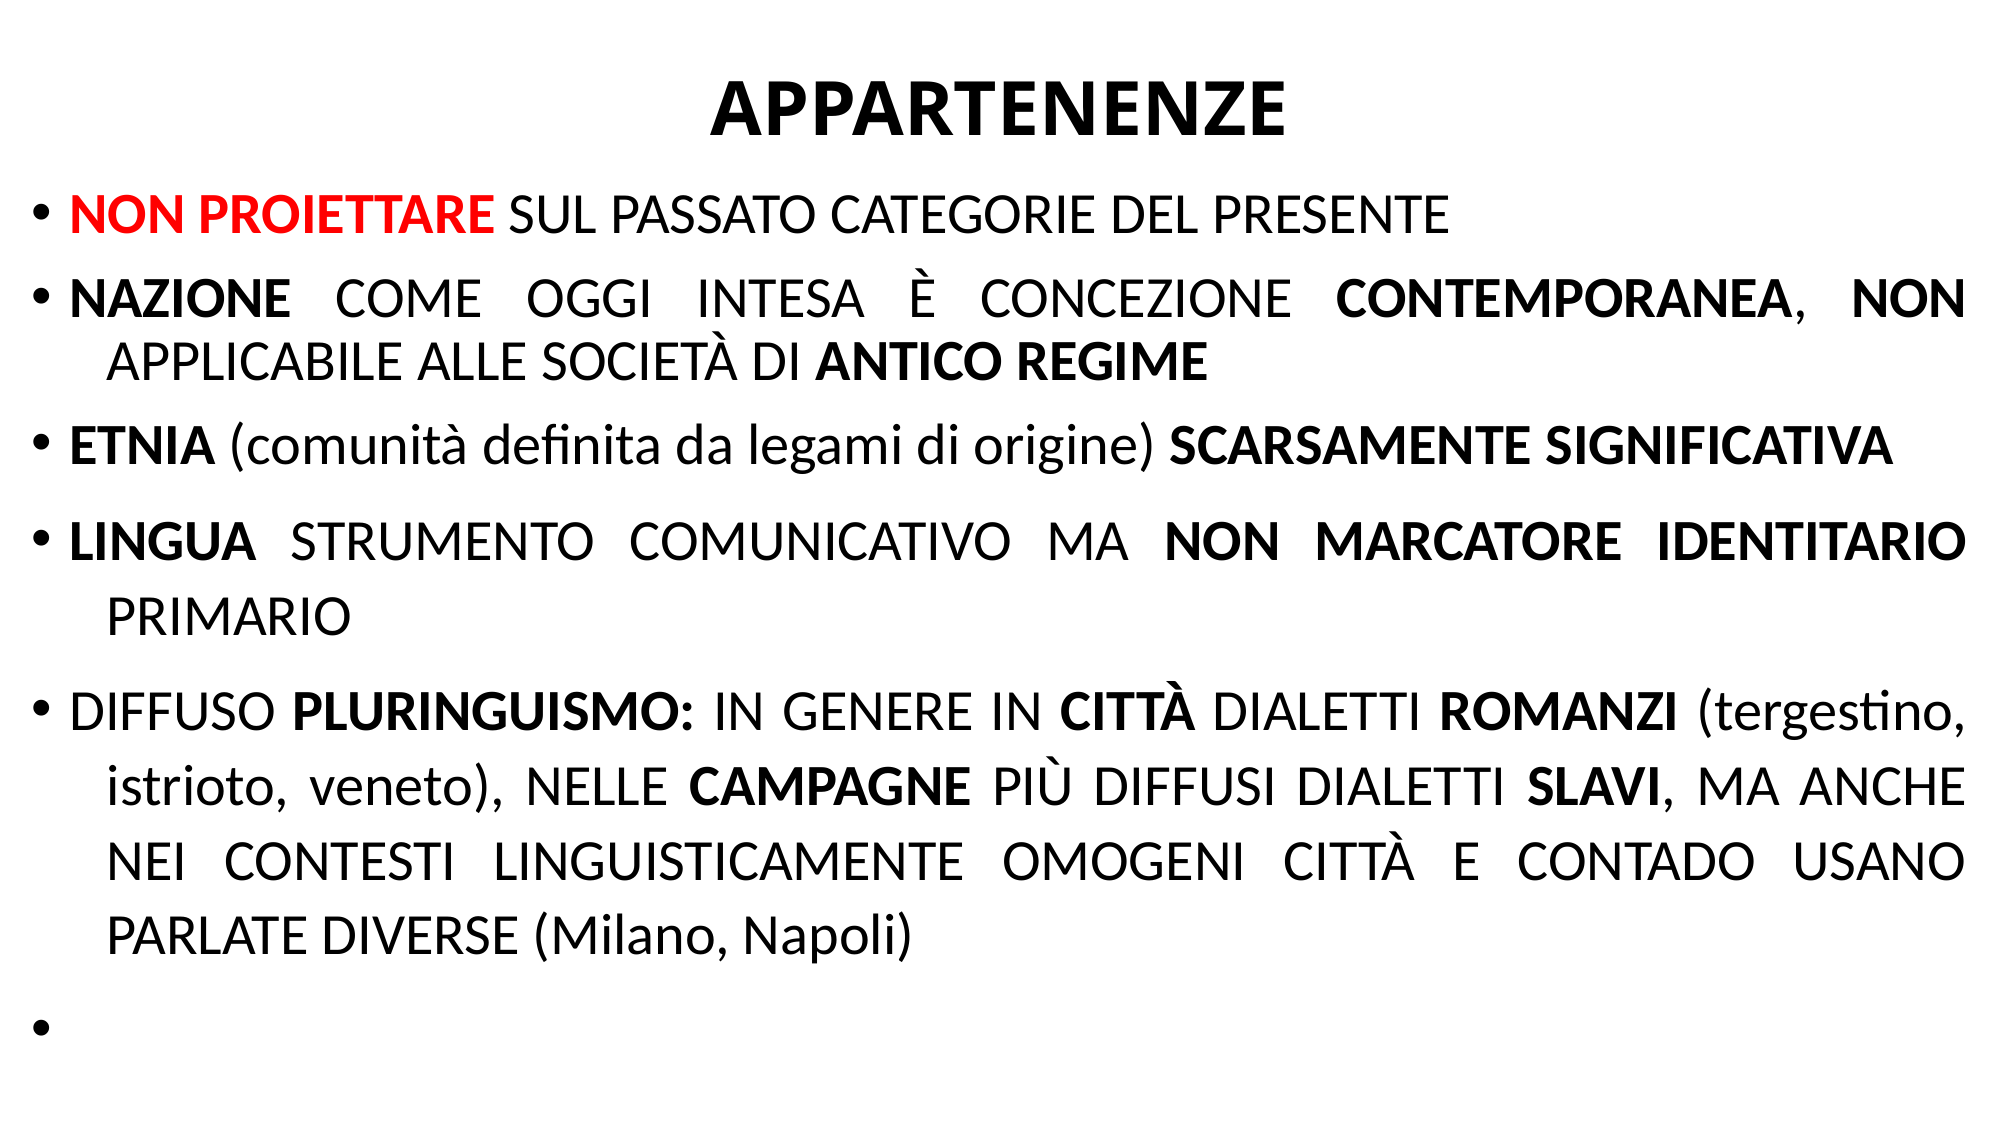

# APPARTENENZE
NON PROIETTARE SUL PASSATO CATEGORIE DEL PRESENTE
NAZIONE COME OGGI INTESA È CONCEZIONE CONTEMPORANEA, NON APPLICABILE ALLE SOCIETÀ DI ANTICO REGIME
ETNIA (comunità definita da legami di origine) SCARSAMENTE SIGNIFICATIVA
LINGUA STRUMENTO COMUNICATIVO MA NON MARCATORE IDENTITARIO PRIMARIO
DIFFUSO PLURINGUISMO: IN GENERE IN CITTÀ DIALETTI ROMANZI (tergestino, istrioto, veneto), NELLE CAMPAGNE PIÙ DIFFUSI DIALETTI SLAVI, MA ANCHE NEI CONTESTI LINGUISTICAMENTE OMOGENI CITTÀ E CONTADO USANO PARLATE DIVERSE (Milano, Napoli)